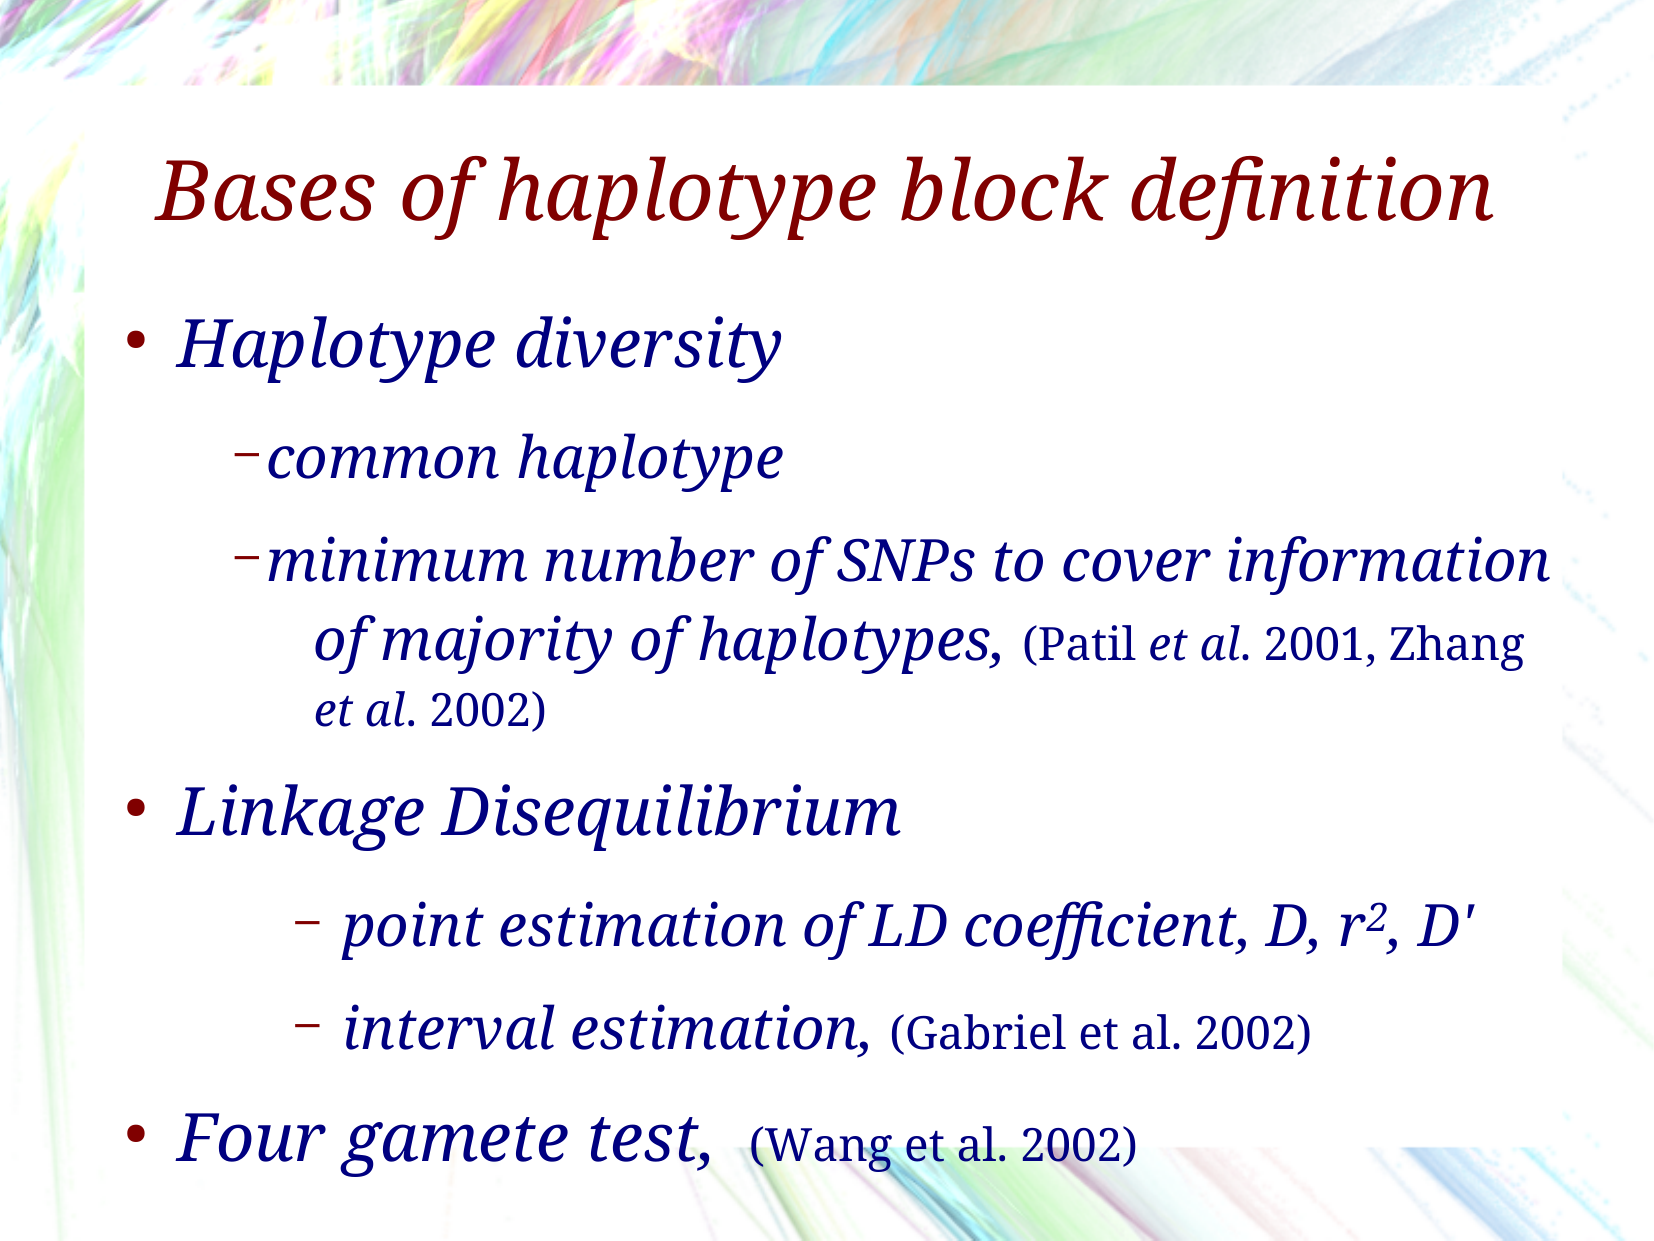

# Bases of haplotype block definition
Haplotype diversity
common haplotype
minimum number of SNPs to cover information of majority of haplotypes, (Patil et al. 2001, Zhang et al. 2002)
Linkage Disequilibrium
point estimation of LD coefficient, D, r2, D'
interval estimation, (Gabriel et al. 2002)
Four gamete test, (Wang et al. 2002)